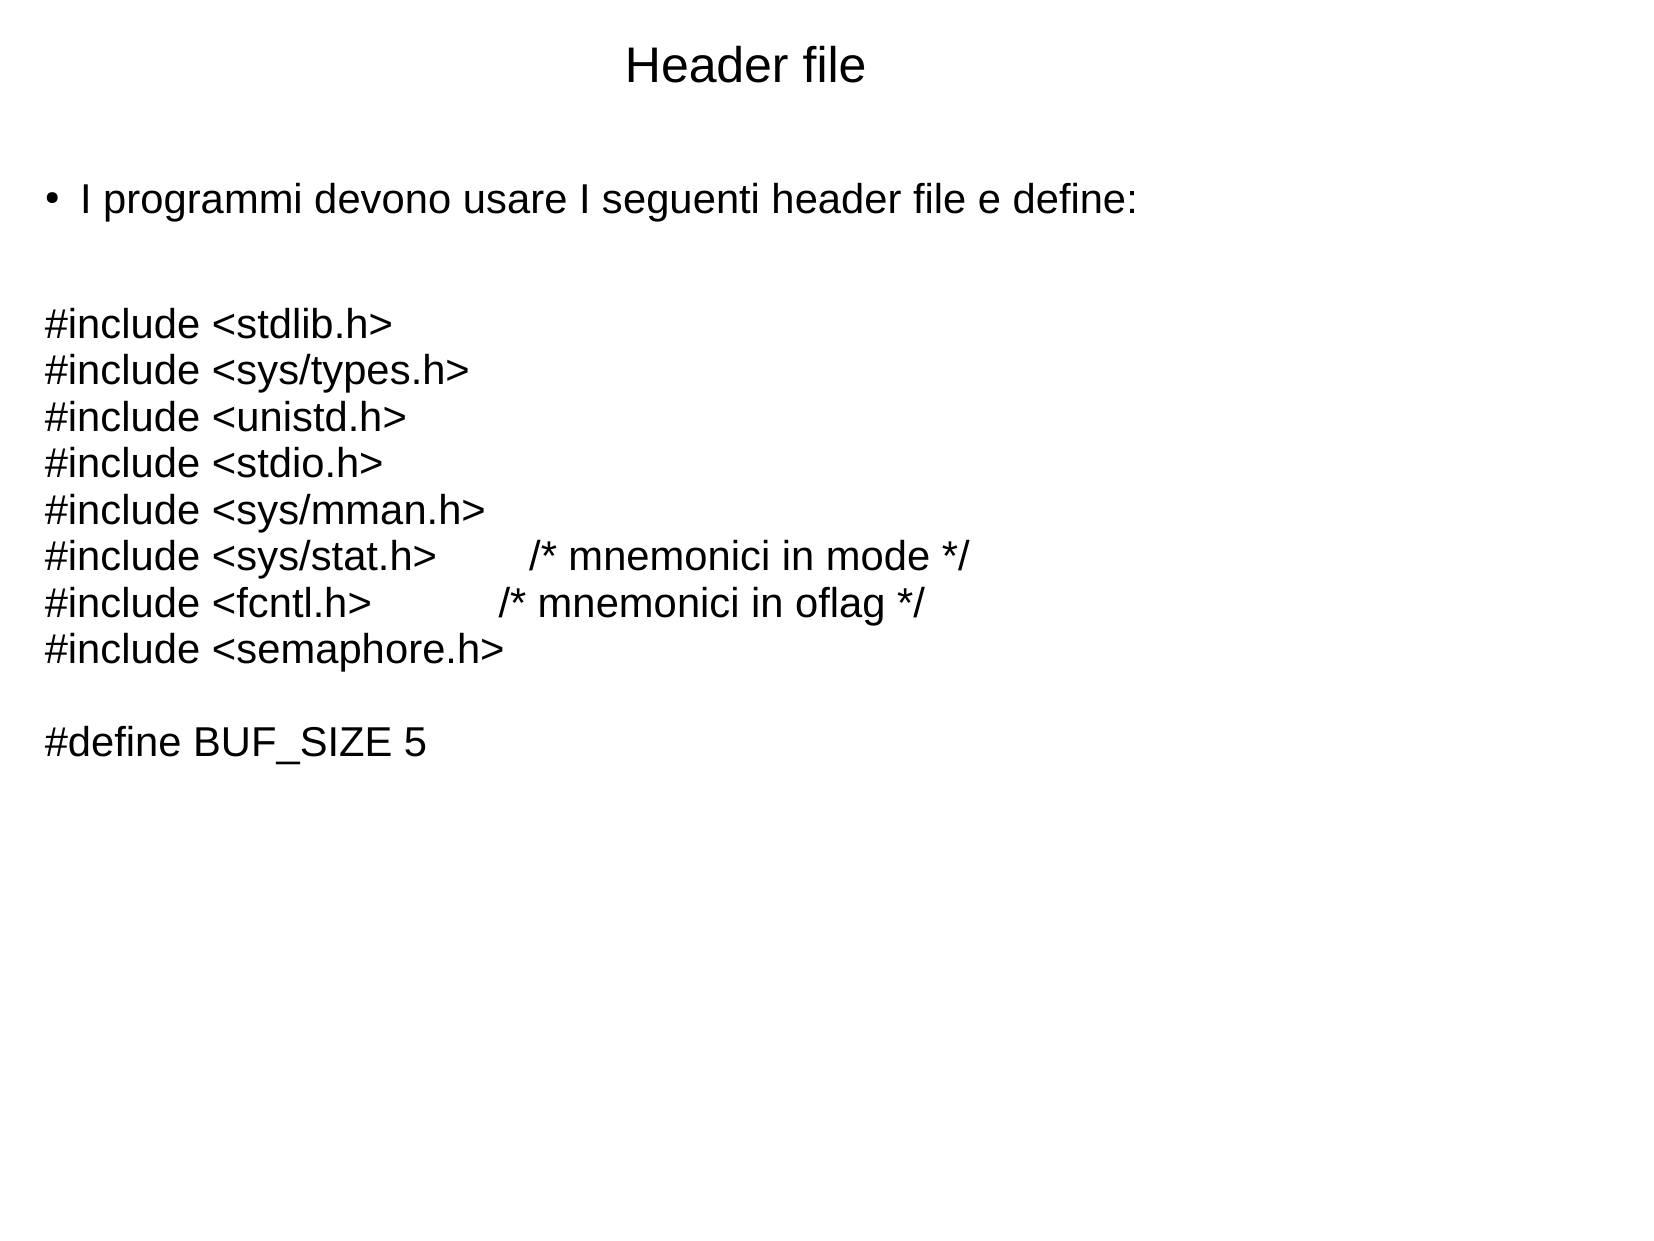

Header file
I programmi devono usare I seguenti header file e define:
#include <stdlib.h>
#include <sys/types.h>
#include <unistd.h>
#include <stdio.h>
#include <sys/mman.h>
#include <sys/stat.h> /* mnemonici in mode */
#include <fcntl.h> /* mnemonici in oflag */
#include <semaphore.h>
#define BUF_SIZE 5